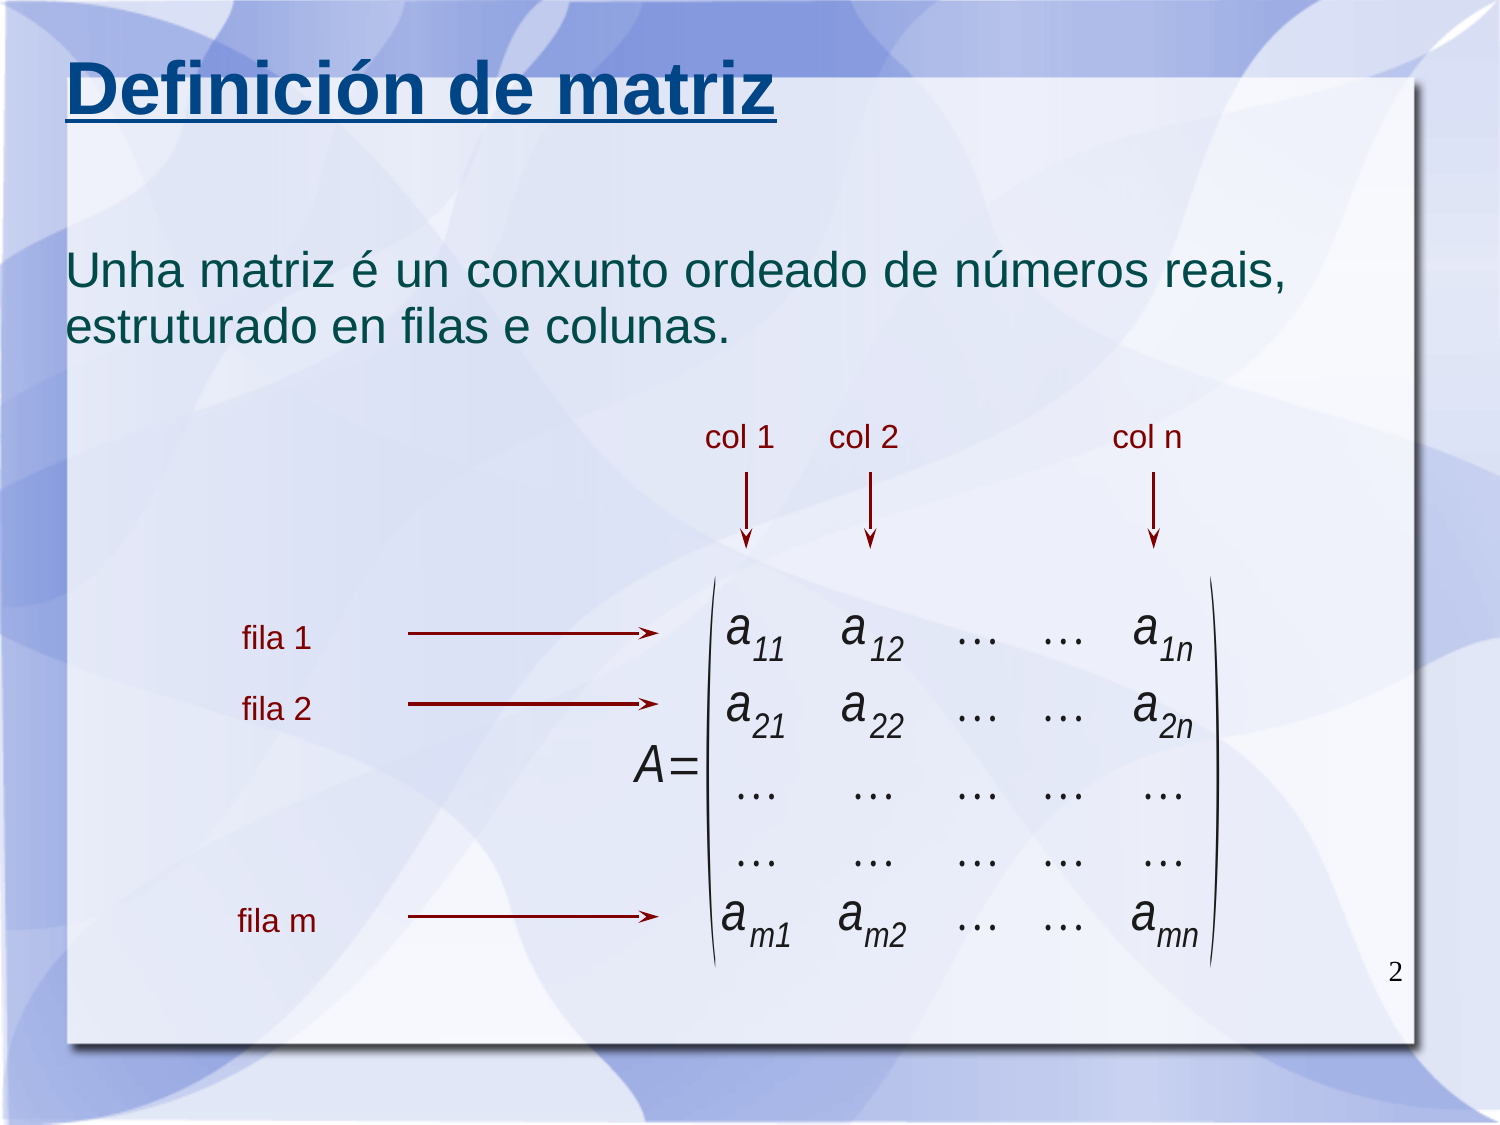

# Definición de matriz
Unha matriz é un conxunto ordeado de números reais, estruturado en filas e colunas.
col 1
col 2
col n
fila 1
fila 2
fila m
2